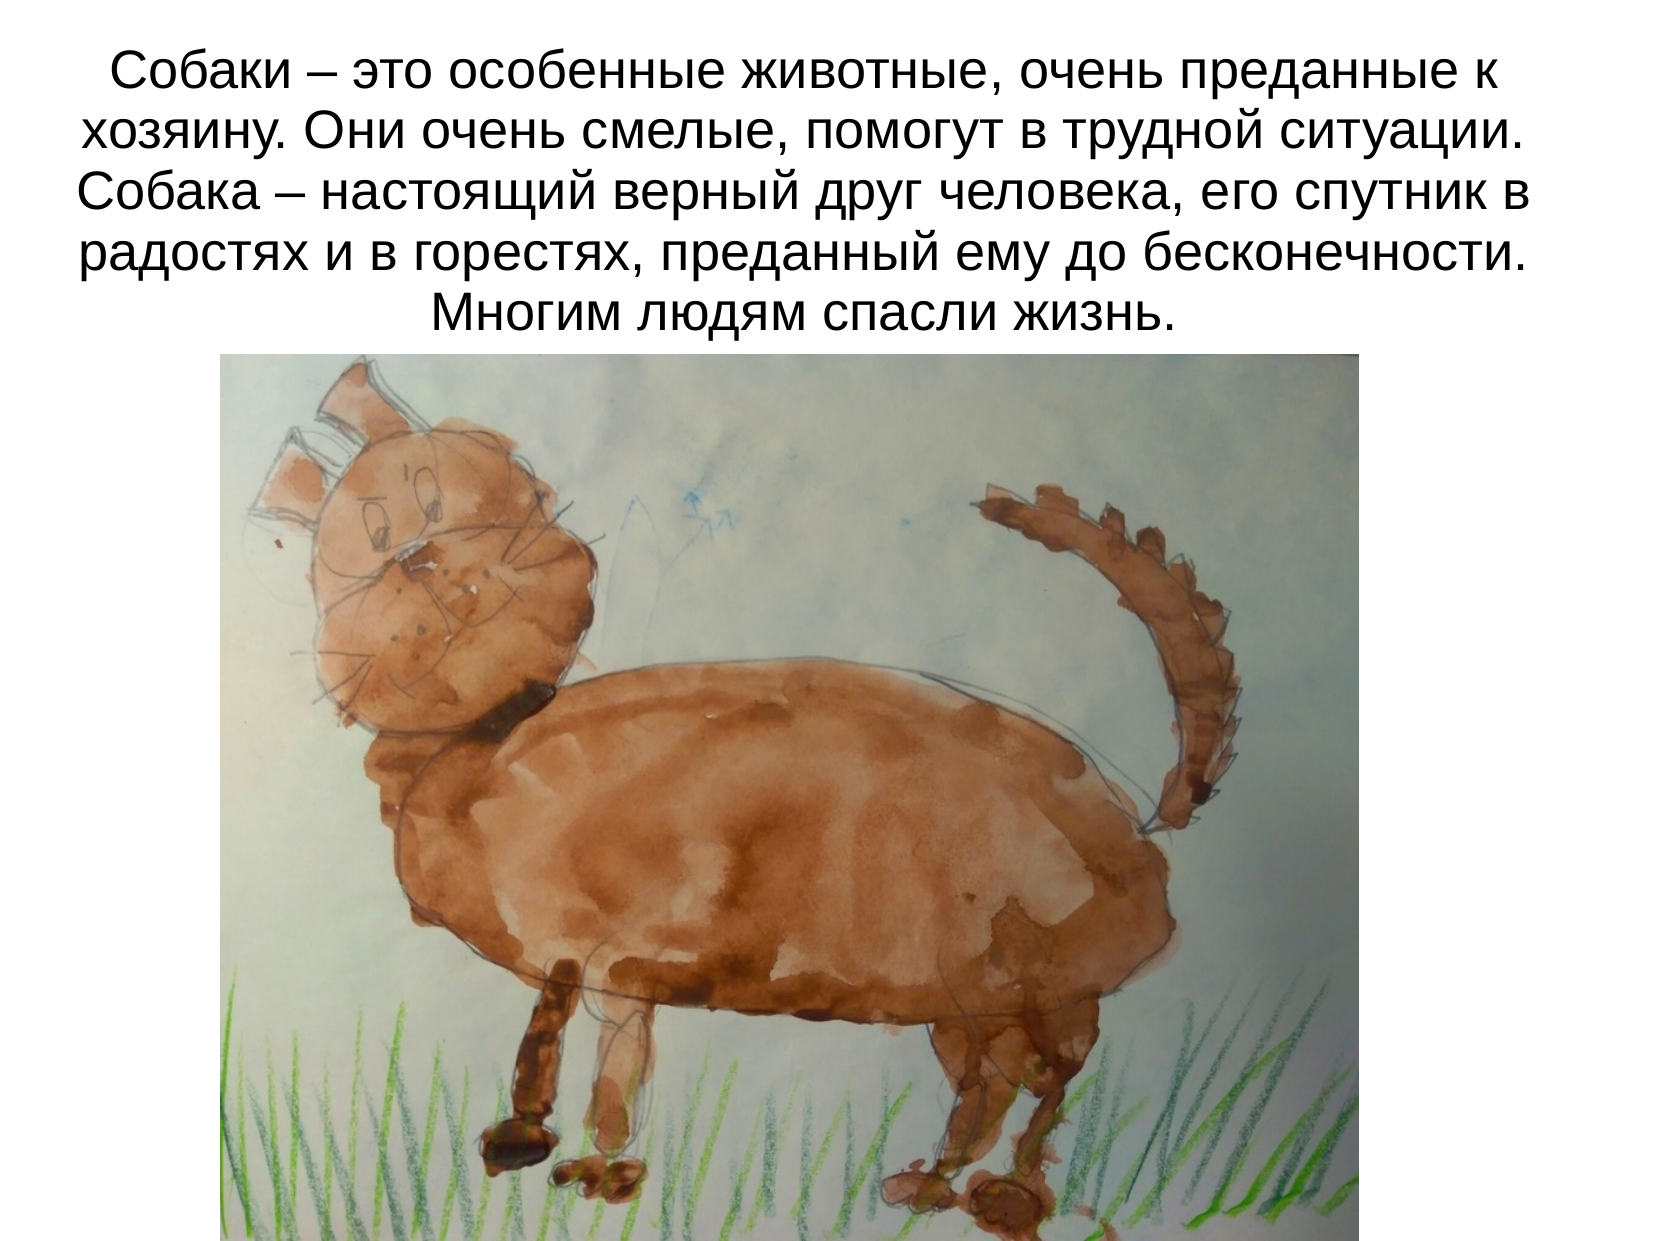

# Собаки – это особенные животные, очень преданные к хозяину. Они очень смелые, помогут в трудной ситуации. Собака – настоящий верный друг человека, его спутник в радостях и в горестях, преданный ему до бесконечности. Многим людям спасли жизнь.